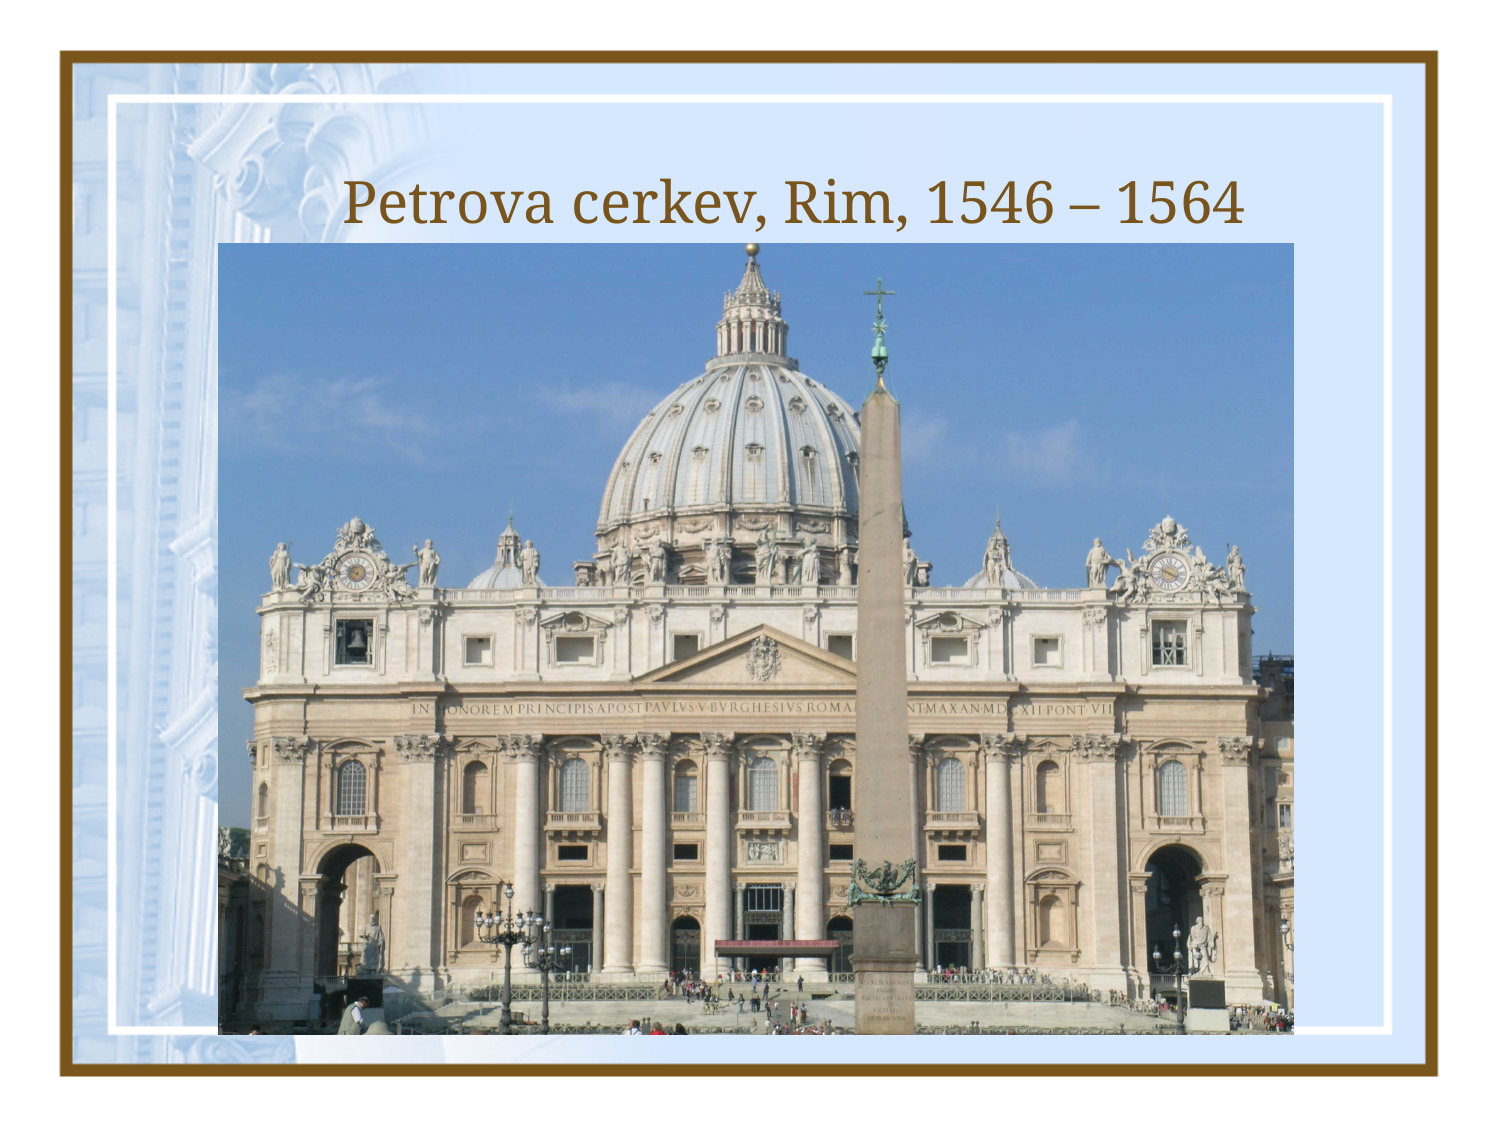

# Petrova cerkev, Rim, 1546 – 1564